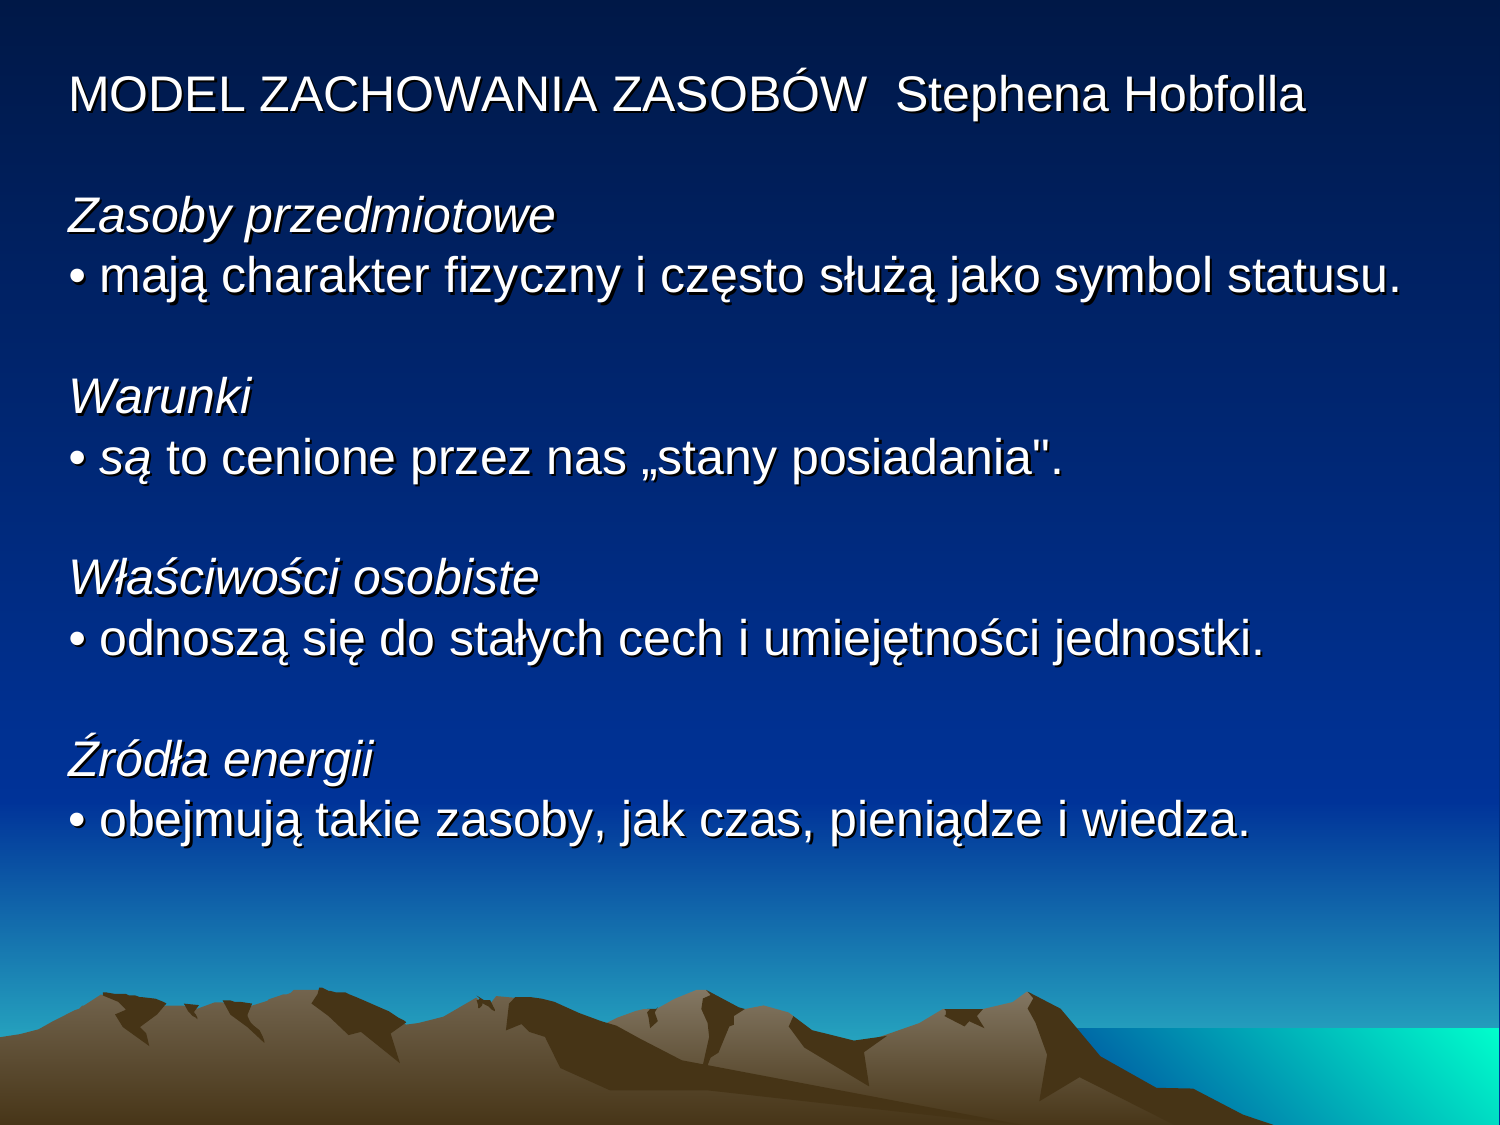

MODEL ZACHOWANIA ZASOBÓW Stephena Hobfolla
Zasoby przedmiotowe
• mają charakter fizyczny i często służą jako symbol statusu.
Warunki
• są to cenione przez nas „stany posiadania".
Właściwości osobiste
• odnoszą się do stałych cech i umiejętności jednostki.
Źródła energii
• obejmują takie zasoby, jak czas, pieniądze i wiedza.